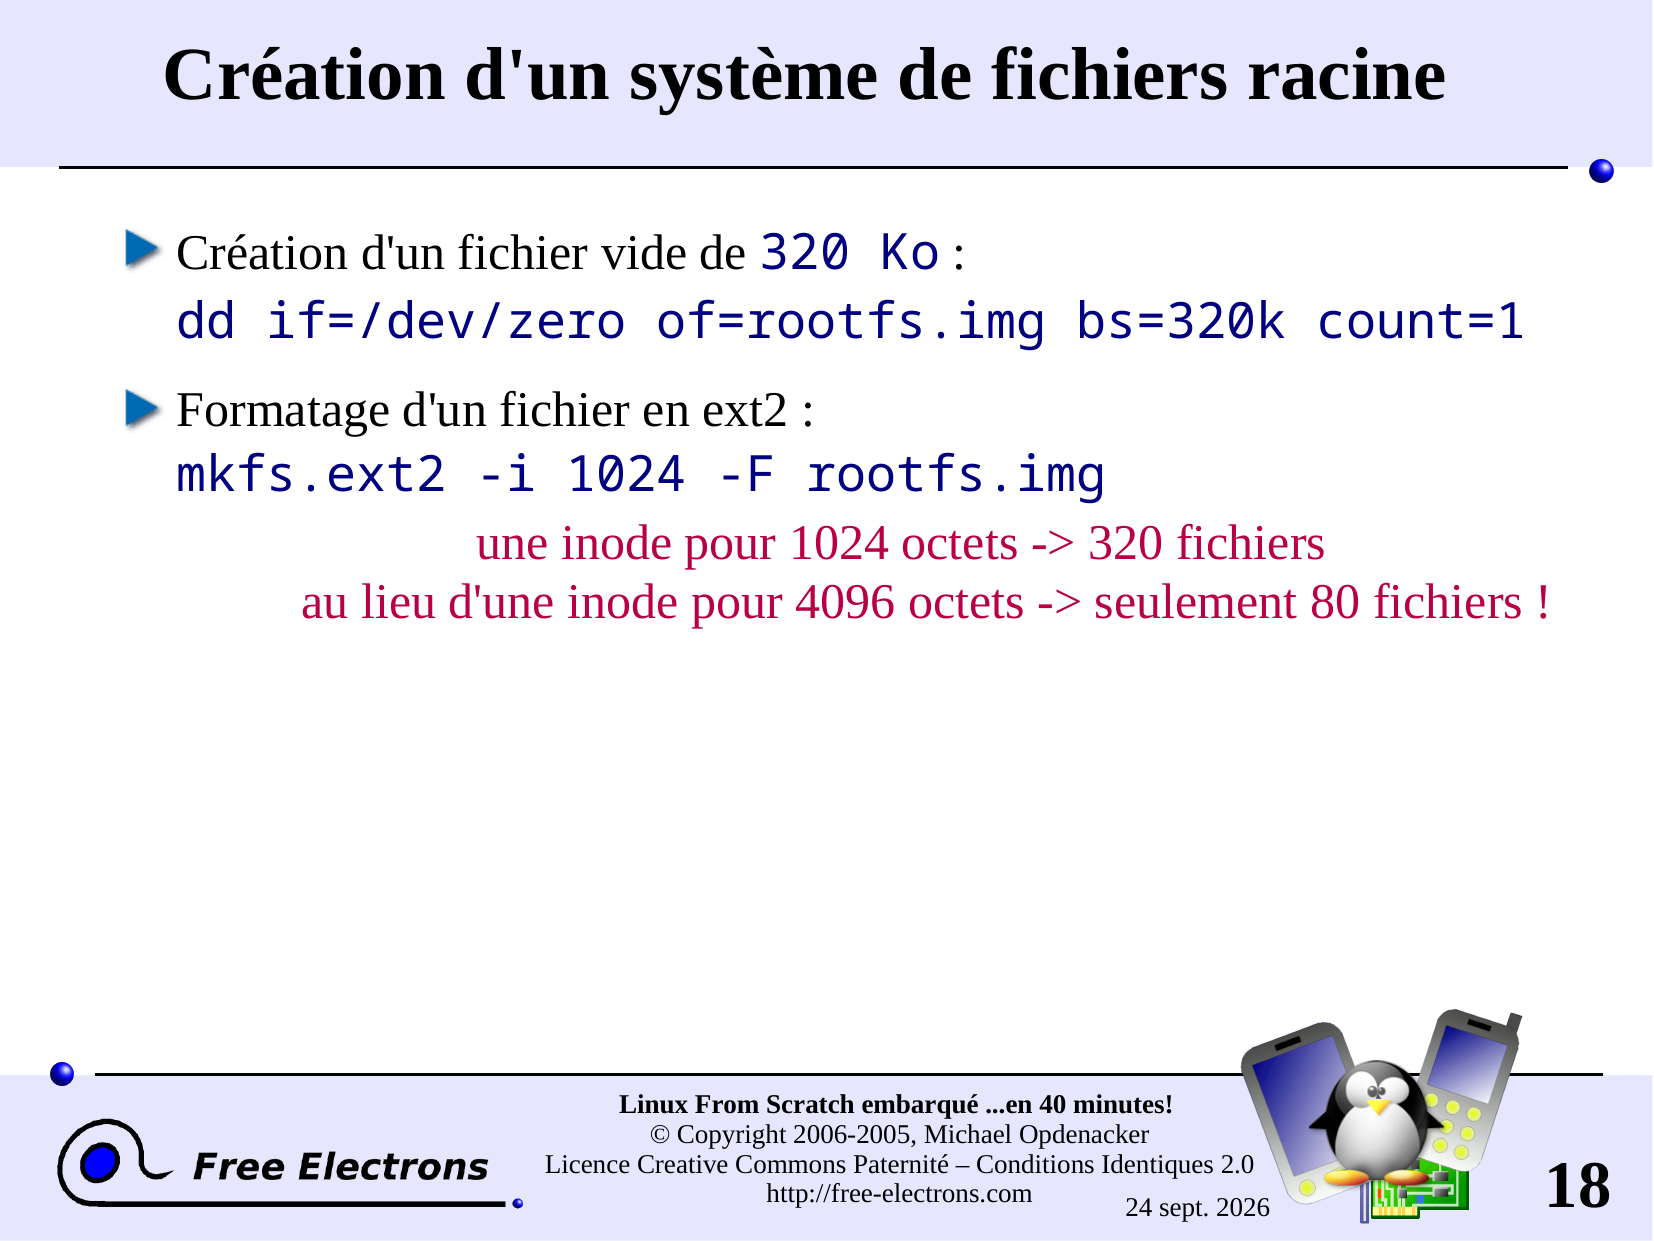

# Création d'un système de fichiers racine
Création d'un fichier vide de 320 Ko :
dd if=/dev/zero of=rootfs.img bs=320k count=1
Formatage d'un fichier en ext2 :
mkfs.ext2 -i 1024 -F rootfs.img
				une inode pour 1024 octets -> 320 fichiers
	 au lieu d'une inode pour 4096 octets -> seulement 80 fichiers !